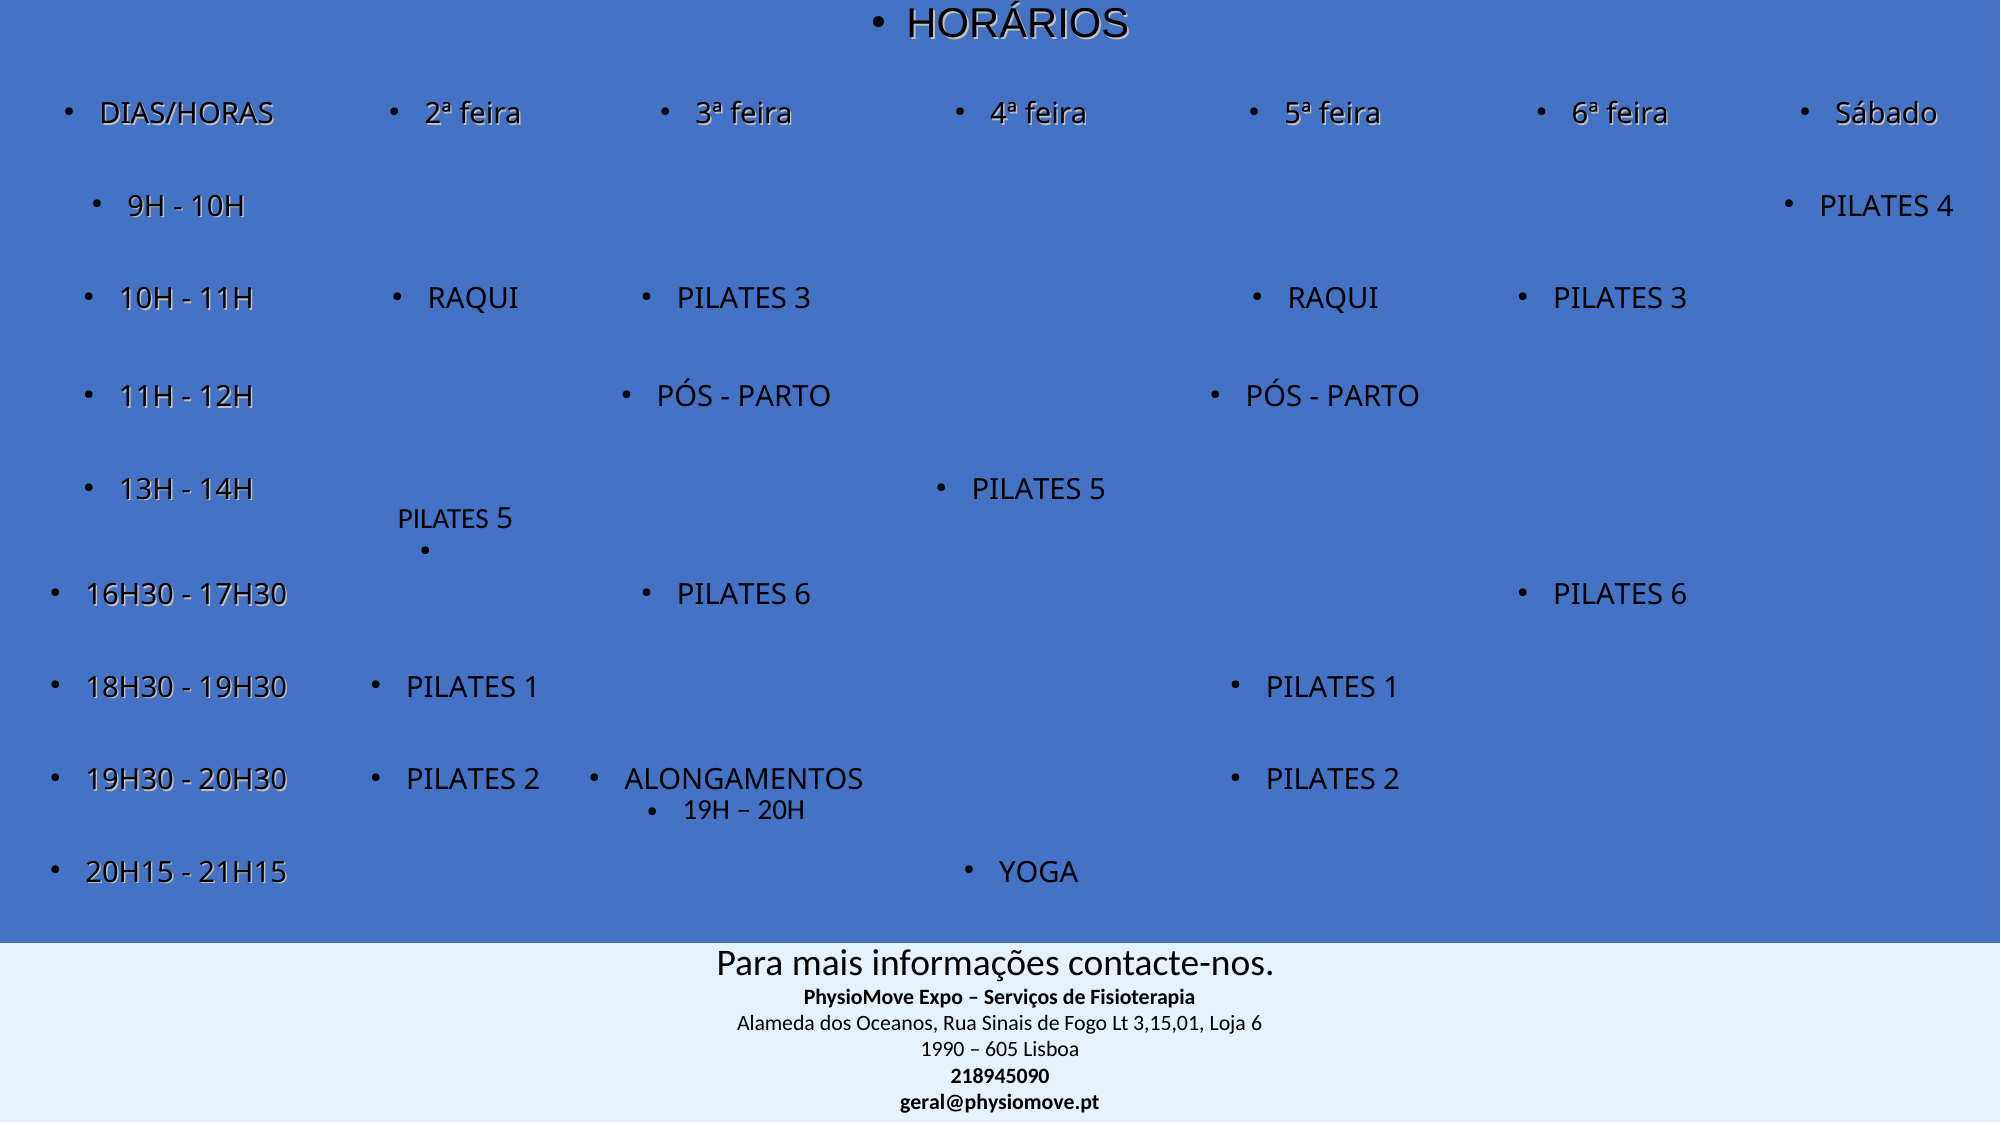

| HORÁRIOS | | | | | | |
| --- | --- | --- | --- | --- | --- | --- |
| DIAS/HORAS | 2ª feira | 3ª feira | 4ª feira | 5ª feira | 6ª feira | Sábado |
| 9H - 10H | | | | | | PILATES 4 |
| 10H - 11H | RAQUI | PILATES 3 | | RAQUI | PILATES 3 | |
| 11H - 12H | | PÓS - PARTO | | PÓS - PARTO | | |
| 13H - 14H | PILATES 5 | | PILATES 5 | | | |
| 16H30 - 17H30 | | PILATES 6 | | | PILATES 6 | |
| 18H30 - 19H30 | PILATES 1 | | | PILATES 1 | | |
| 19H30 - 20H30 | PILATES 2 | ALONGAMENTOS 19H – 20H | | PILATES 2 | | |
| 20H15 - 21H15 | | | YOGA | | | |
Para mais informações contacte-nos.
PhysioMove Expo – Serviços de Fisioterapia
Alameda dos Oceanos, Rua Sinais de Fogo Lt 3,15,01, Loja 6
1990 – 605 Lisboa
218945090
geral@physiomove.pt